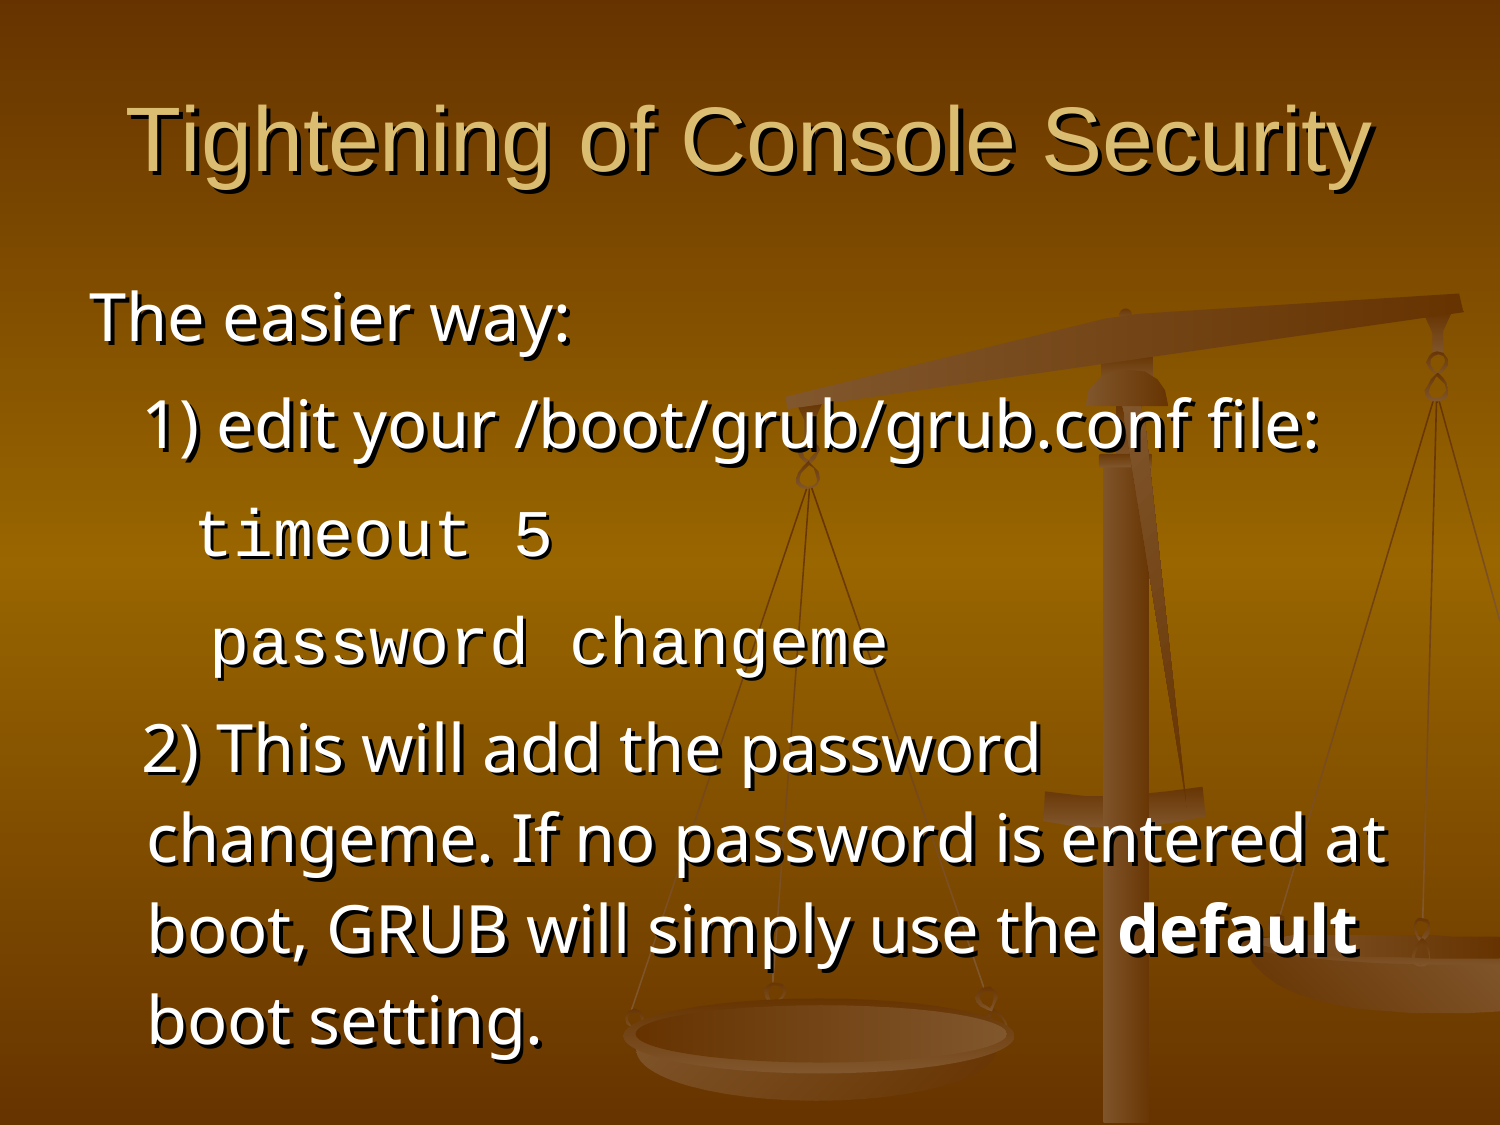

# Tightening of Console Security
The easier way:
 1) edit your /boot/grub/grub.conf file:
 timeout 5
 password changeme
 2) This will add the password changeme. If no password is entered at boot, GRUB will simply use the default boot setting.